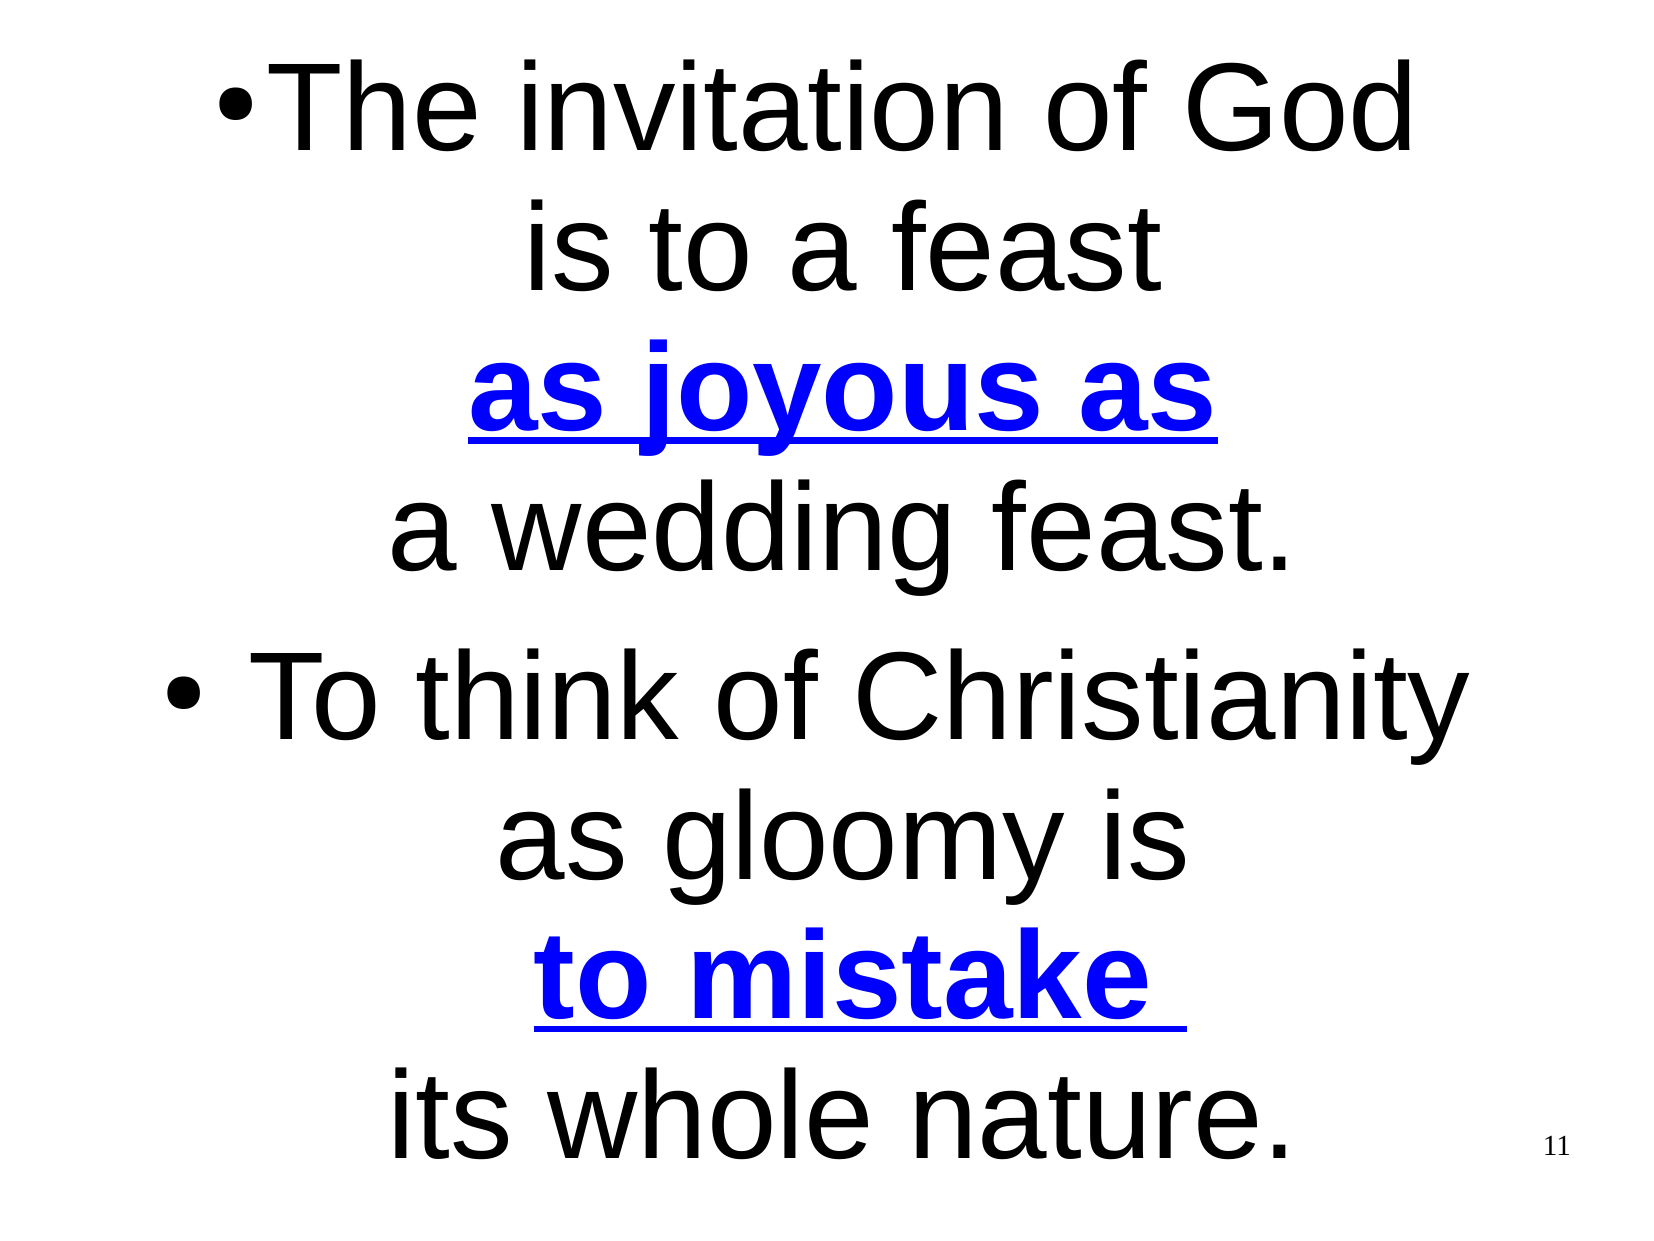

# The invitation of God is to a feast as joyous as a wedding feast.
 To think of Christianity
as gloomy is
to mistake
its whole nature.
11